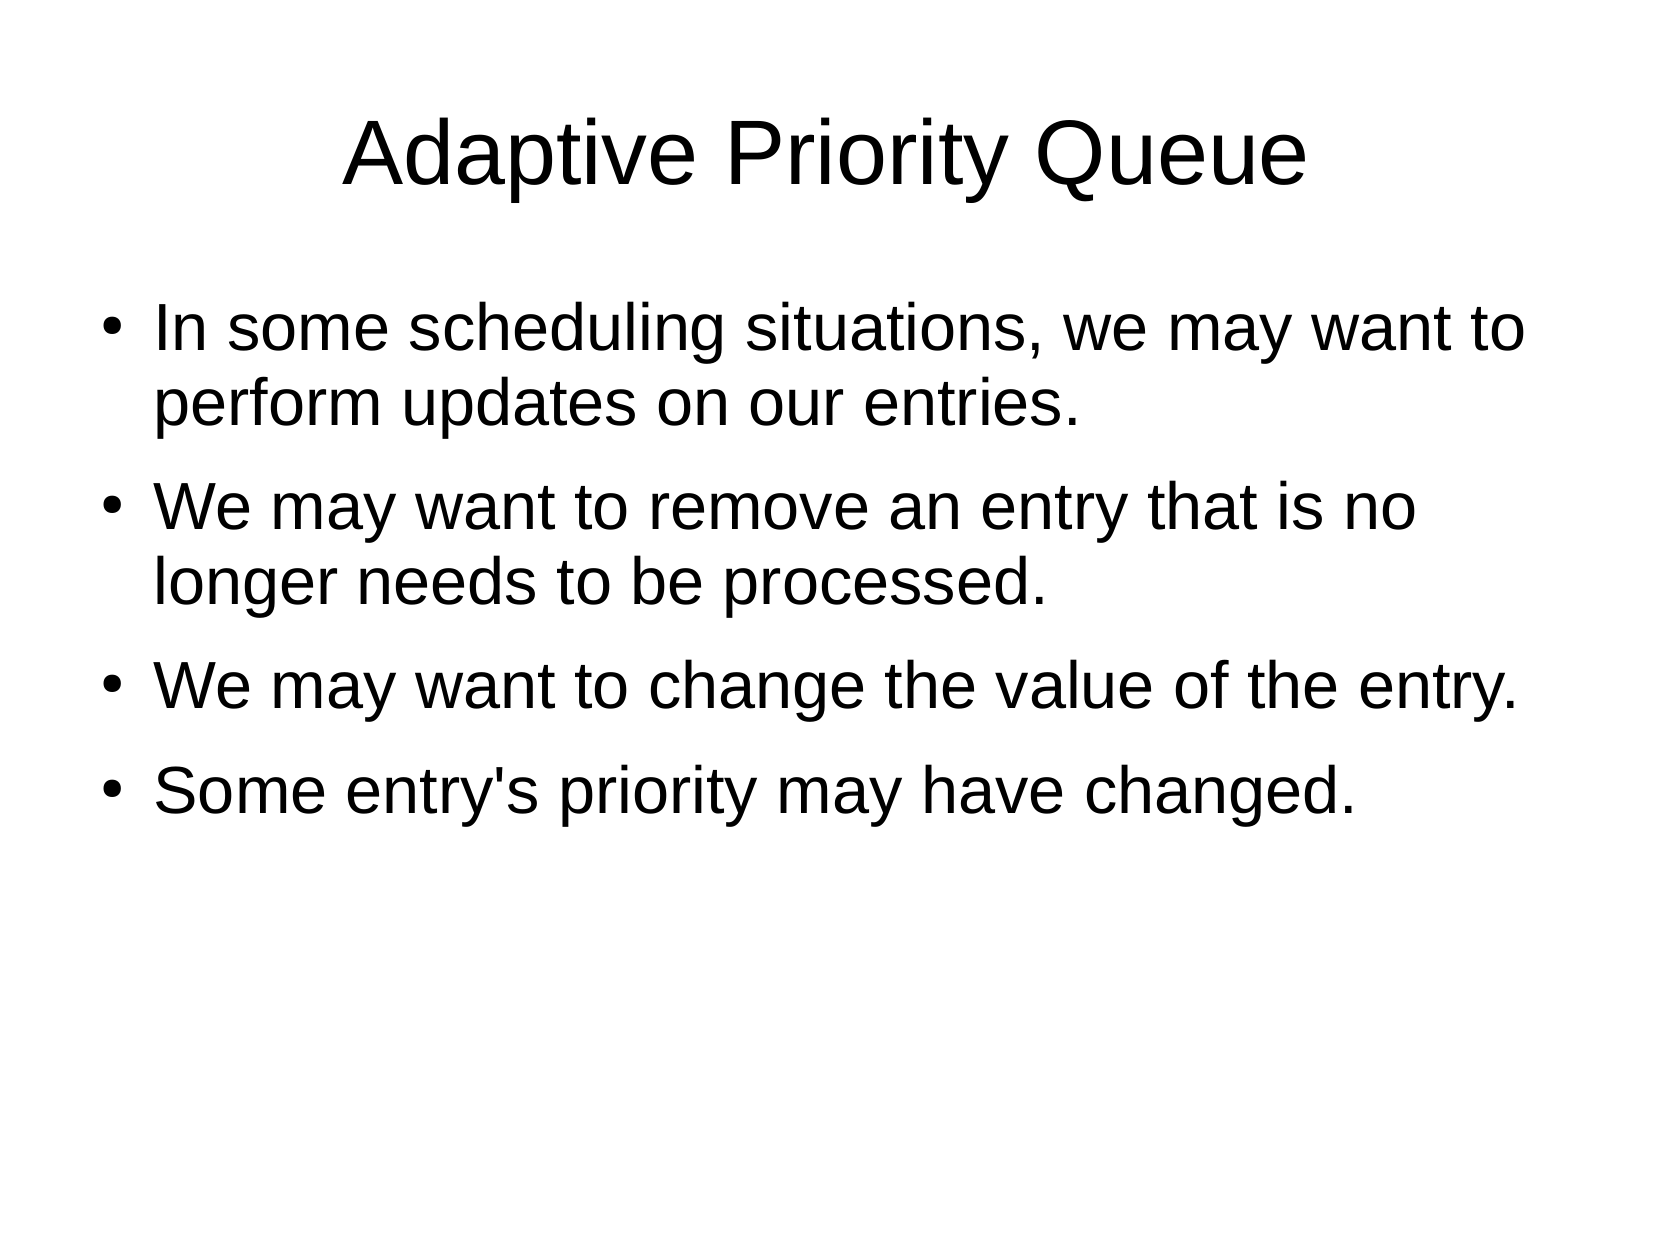

# Adaptive Priority Queue
In some scheduling situations, we may want to perform updates on our entries.
We may want to remove an entry that is no longer needs to be processed.
We may want to change the value of the entry.
Some entry's priority may have changed.